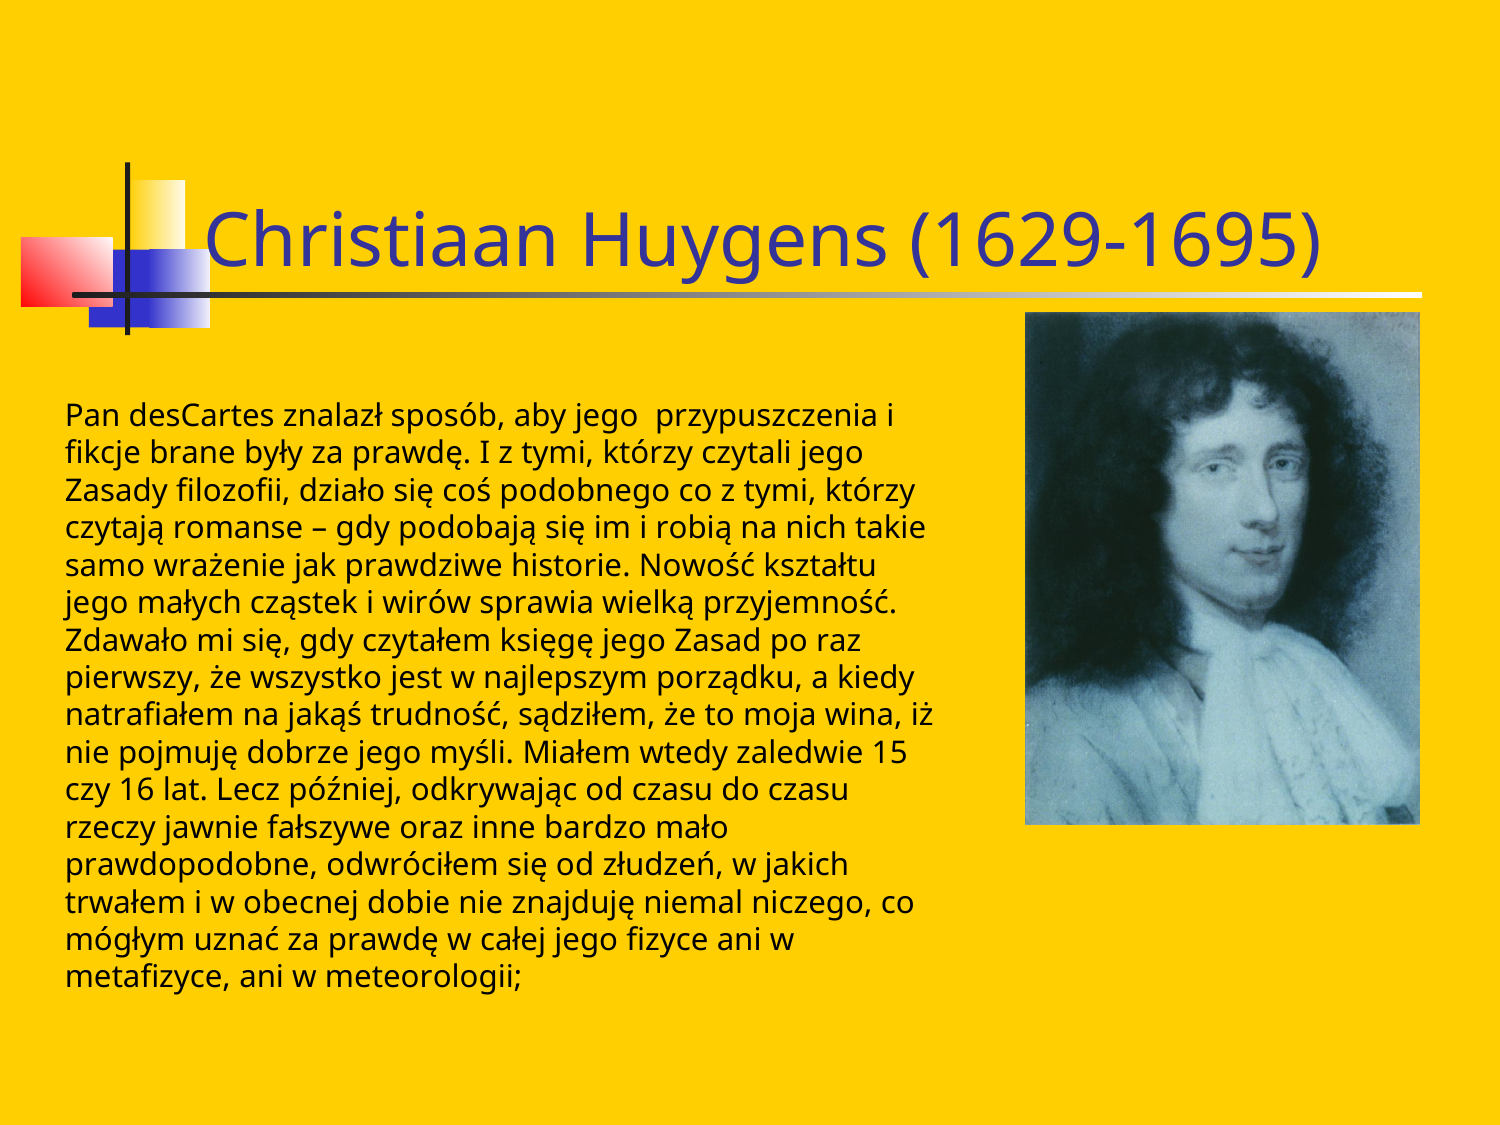

# Christiaan Huygens (1629-1695)
Pan desCartes znalazł sposób, aby jego przypuszczenia i fikcje brane były za prawdę. I z tymi, którzy czytali jego Zasady filozofii, działo się coś podobnego co z tymi, którzy czytają romanse – gdy podobają się im i robią na nich takie samo wrażenie jak prawdziwe historie. Nowość kształtu jego małych cząstek i wirów sprawia wielką przyjemność. Zdawało mi się, gdy czytałem księgę jego Zasad po raz pierwszy, że wszystko jest w najlepszym porządku, a kiedy natrafiałem na jakąś trudność, sądziłem, że to moja wina, iż nie pojmuję dobrze jego myśli. Miałem wtedy zaledwie 15 czy 16 lat. Lecz później, odkrywając od czasu do czasu rzeczy jawnie fałszywe oraz inne bardzo mało prawdopodobne, odwróciłem się od złudzeń, w jakich trwałem i w obecnej dobie nie znajduję niemal niczego, co mógłym uznać za prawdę w całej jego fizyce ani w metafizyce, ani w meteorologii;